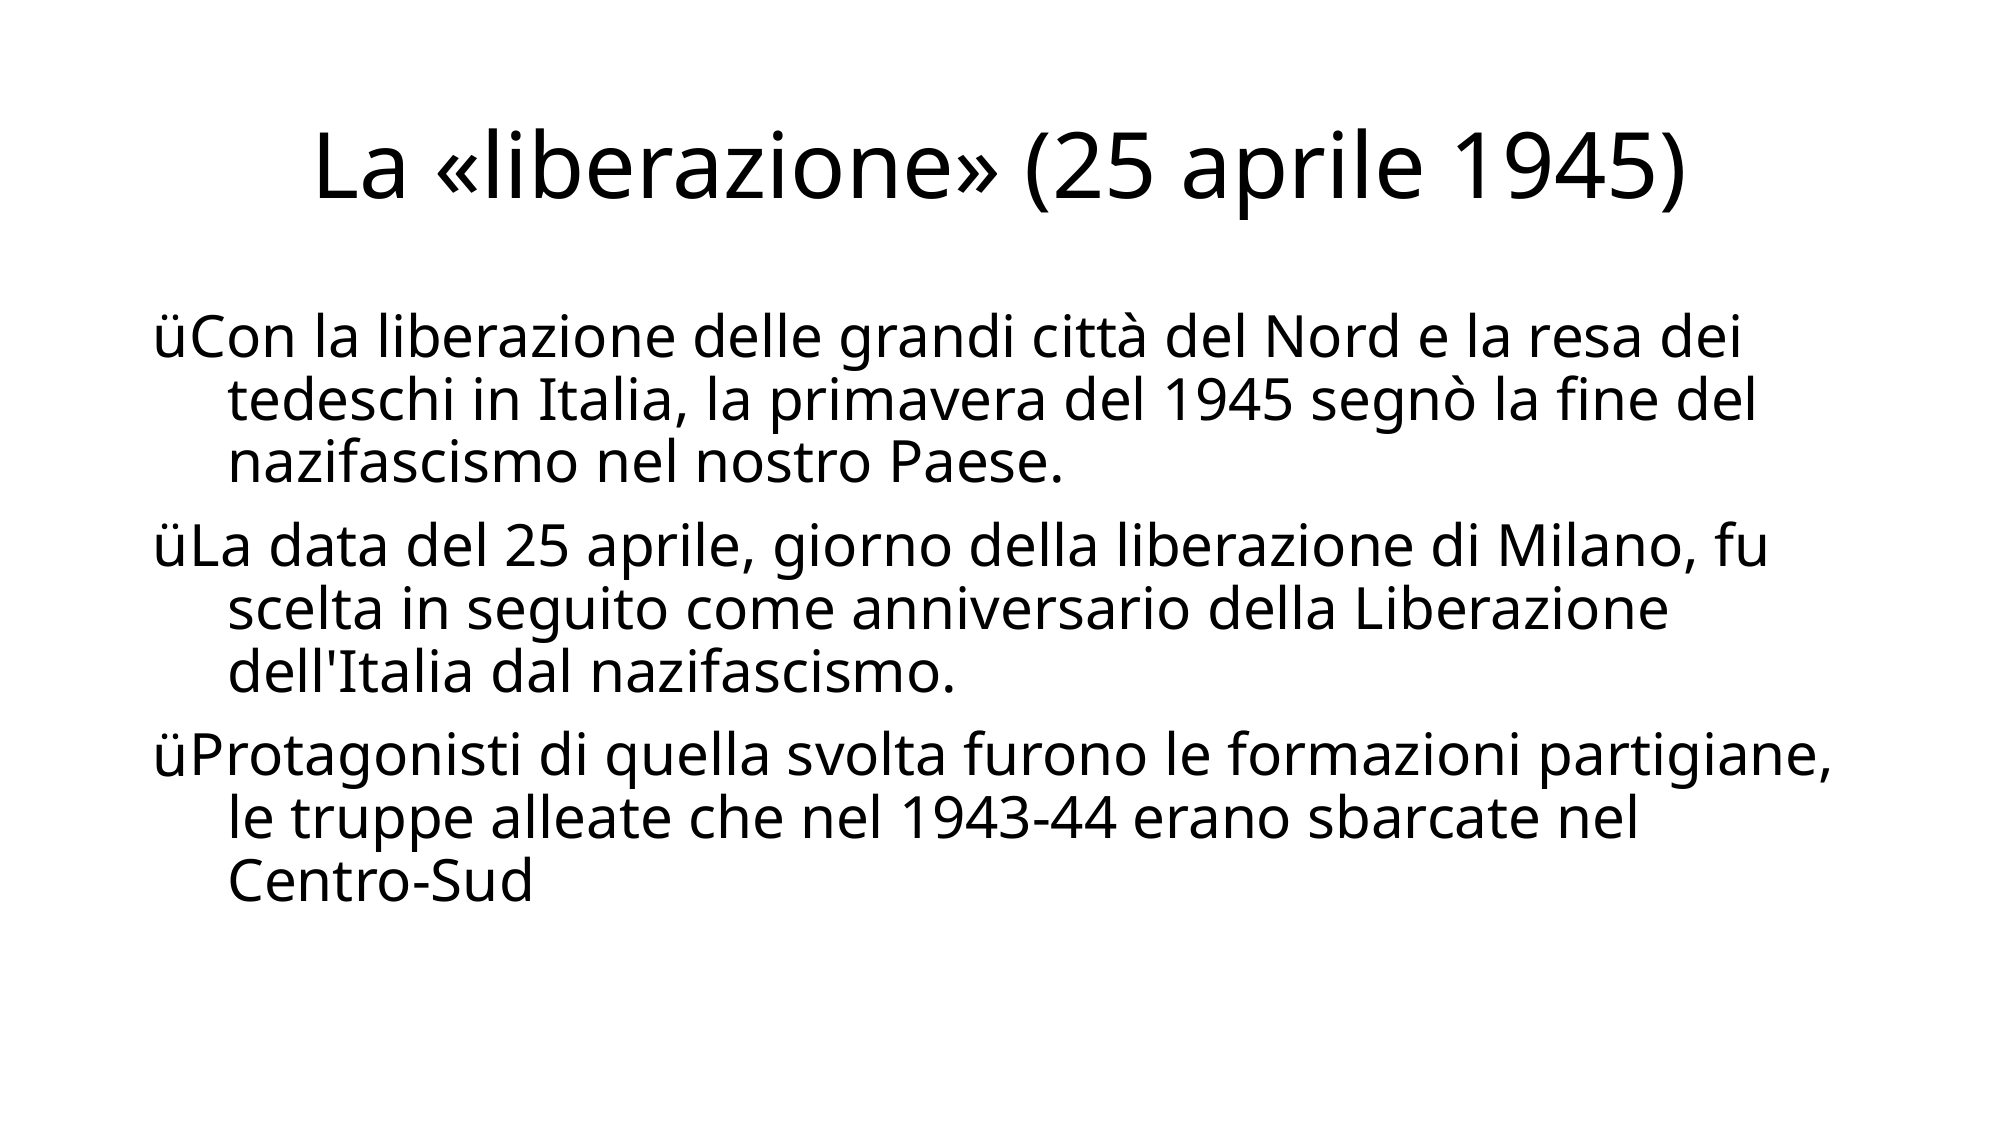

# La «liberazione» (25 aprile 1945)
Con la liberazione delle grandi città del Nord e la resa dei tedeschi in Italia, la primavera del 1945 segnò la fine del nazifascismo nel nostro Paese.
La data del 25 aprile, giorno della liberazione di Milano, fu scelta in seguito come anniversario della Liberazione dell'Italia dal nazifascismo.
Protagonisti di quella svolta furono le formazioni partigiane, le truppe alleate che nel 1943-44 erano sbarcate nel Centro-Sud